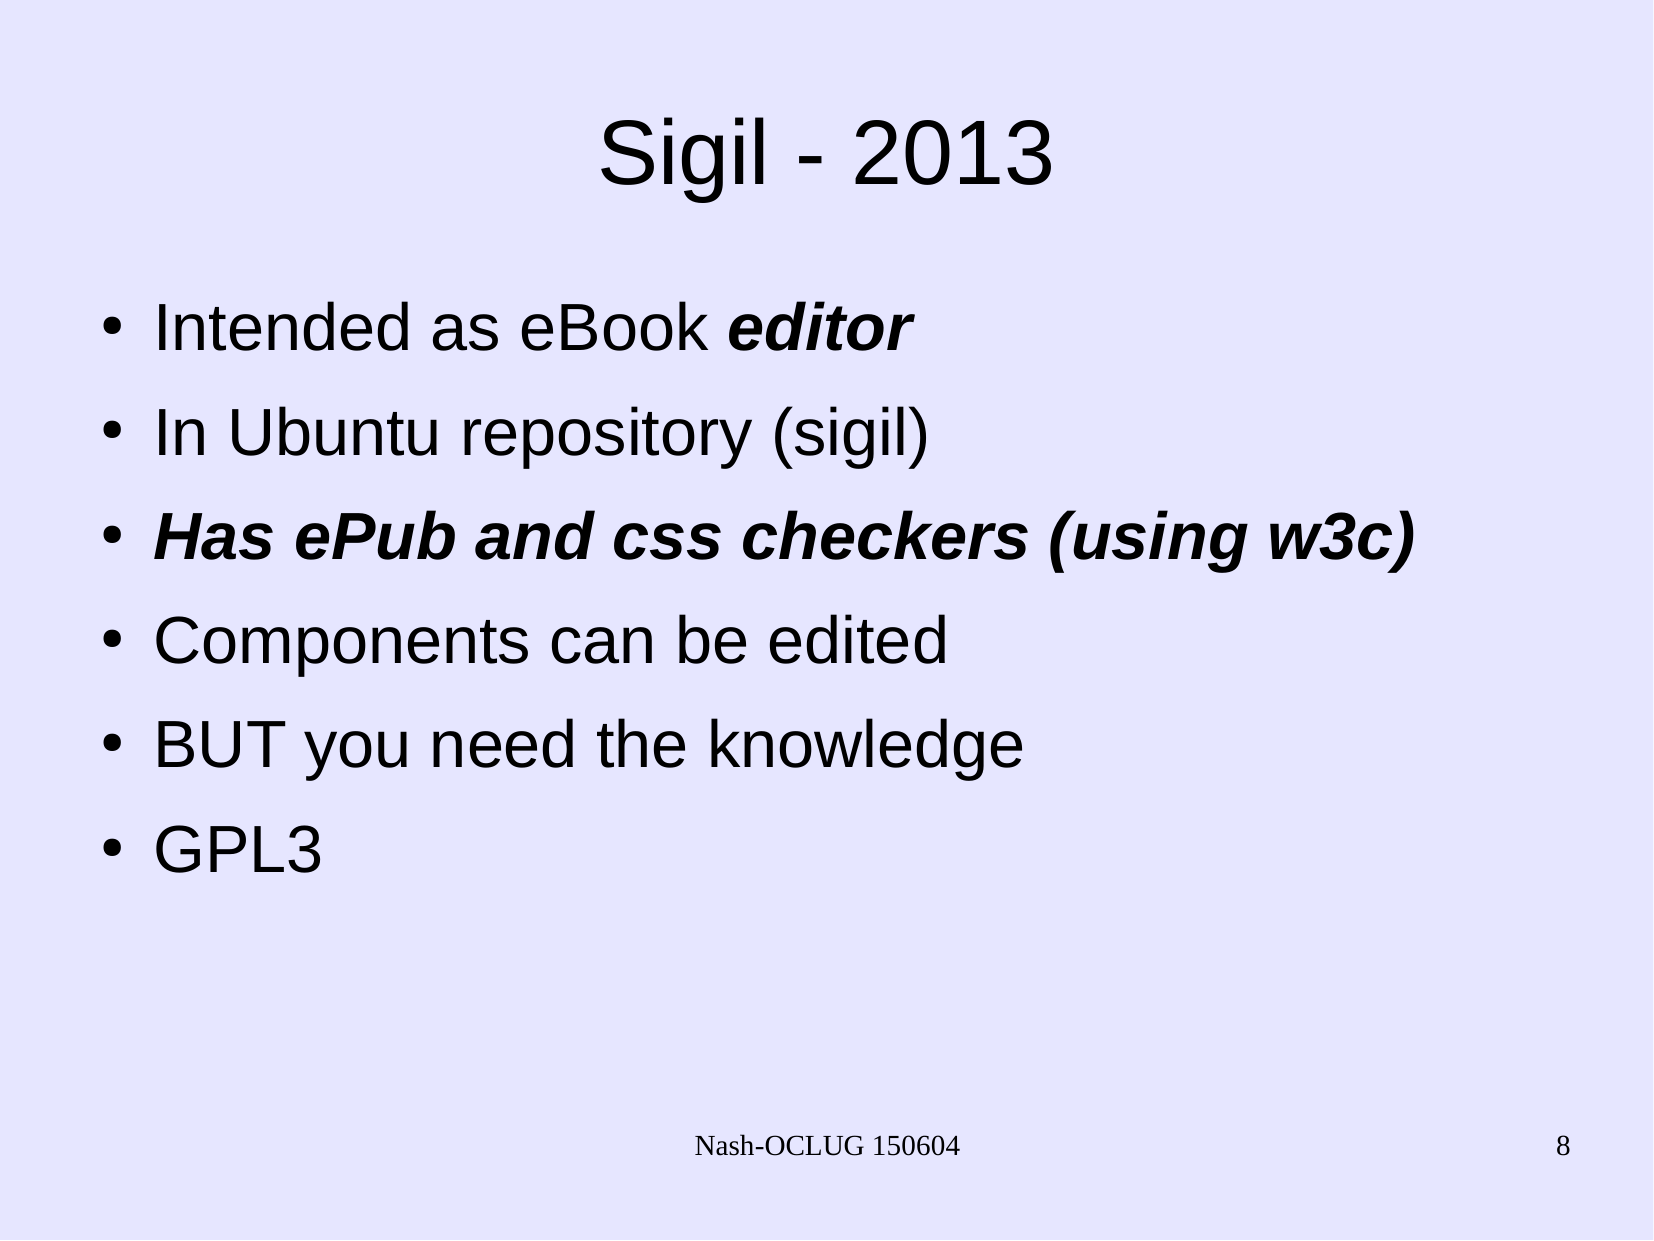

# Sigil - 2013
Intended as eBook editor
In Ubuntu repository (sigil)
Has ePub and css checkers (using w3c)
Components can be edited
BUT you need the knowledge
GPL3
8